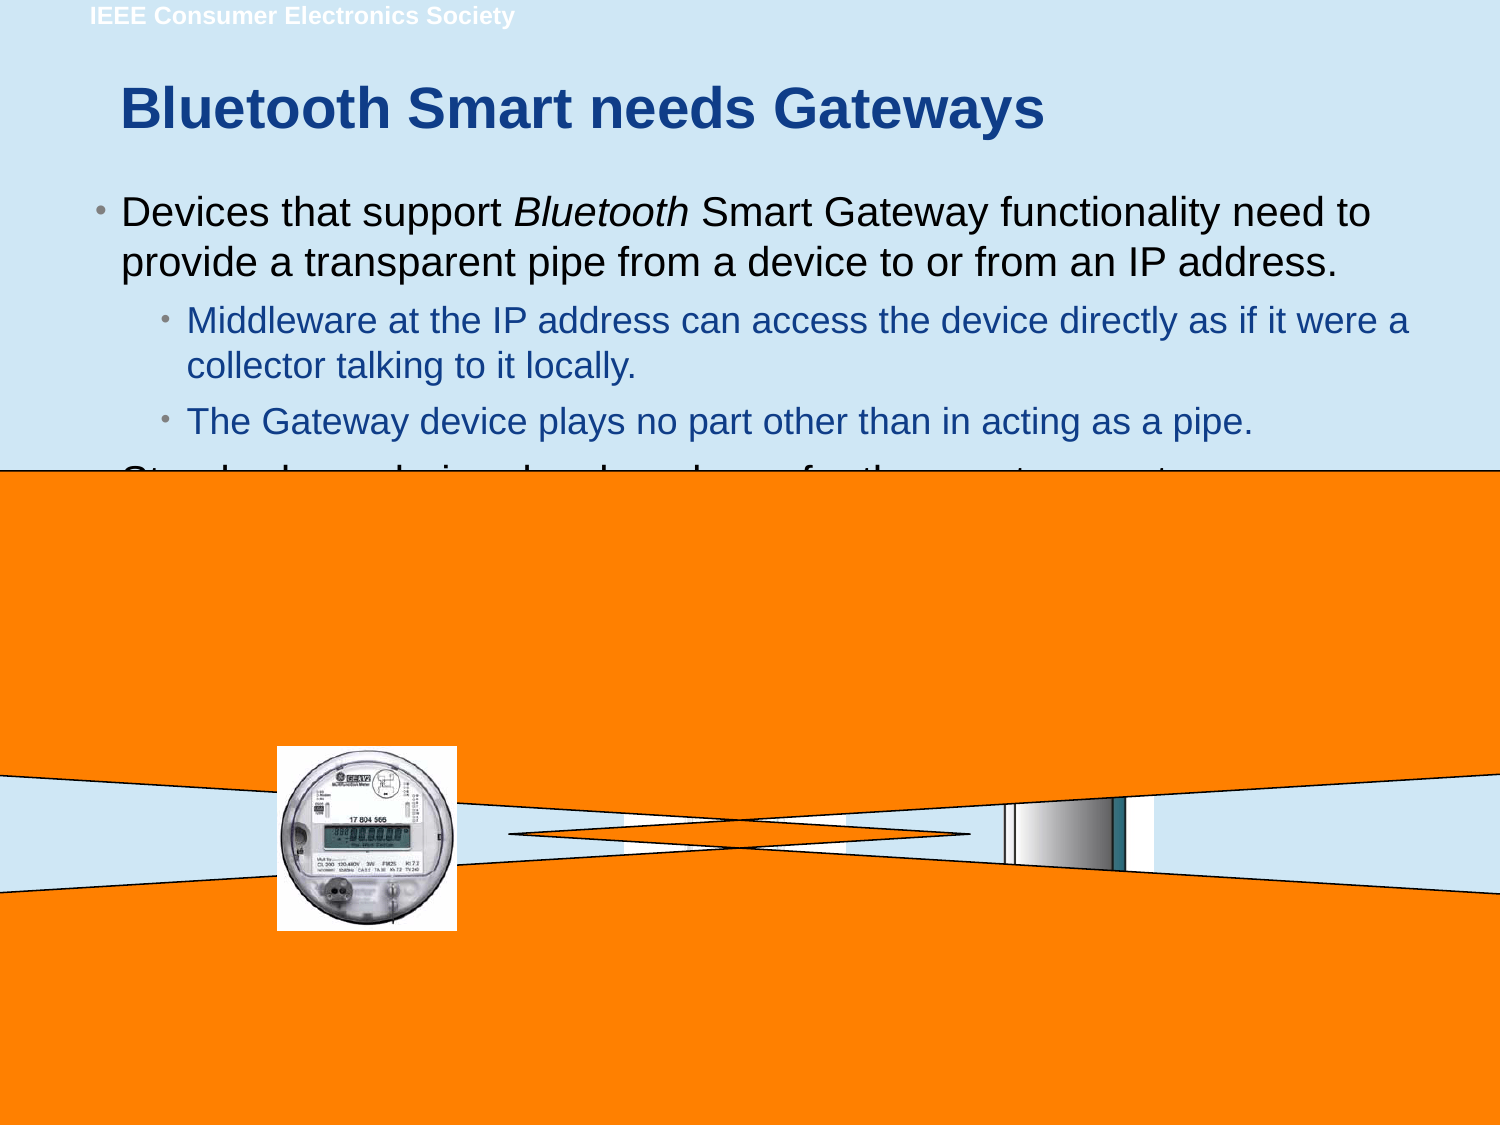

# Bluetooth Smart needs Gateways
Devices that support Bluetooth Smart Gateway functionality need to provide a transparent pipe from a device to or from an IP address.
Middleware at the IP address can access the device directly as if it were a collector talking to it locally.
The Gateway device plays no part other than in acting as a pipe.
Standards are being developed now for three gateways types:
The Cloud meets Bluetooth Smart Sensors – just published
The Smart Sensors can reach the Cloud
The Smart Sensors have IPv6 built in.